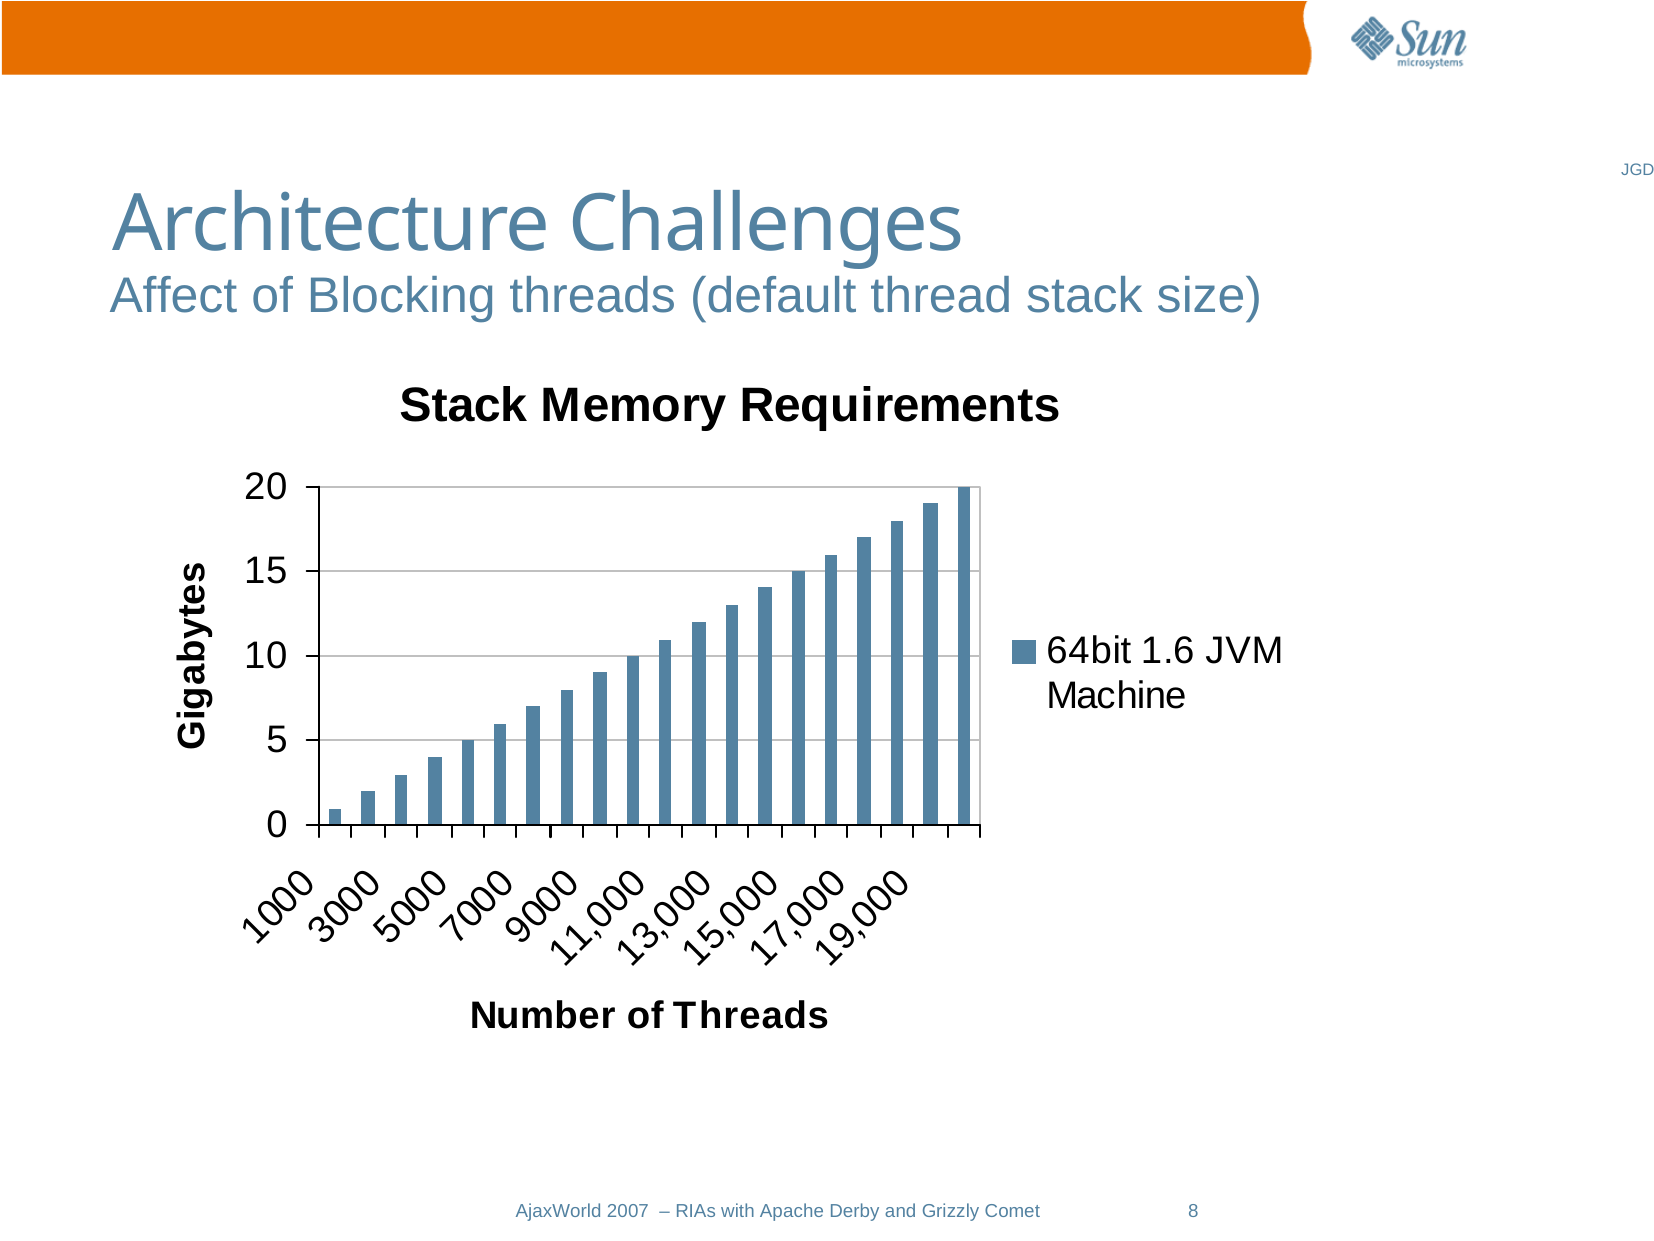

# Architecture Challenges
Affect of Blocking threads (default thread stack size)